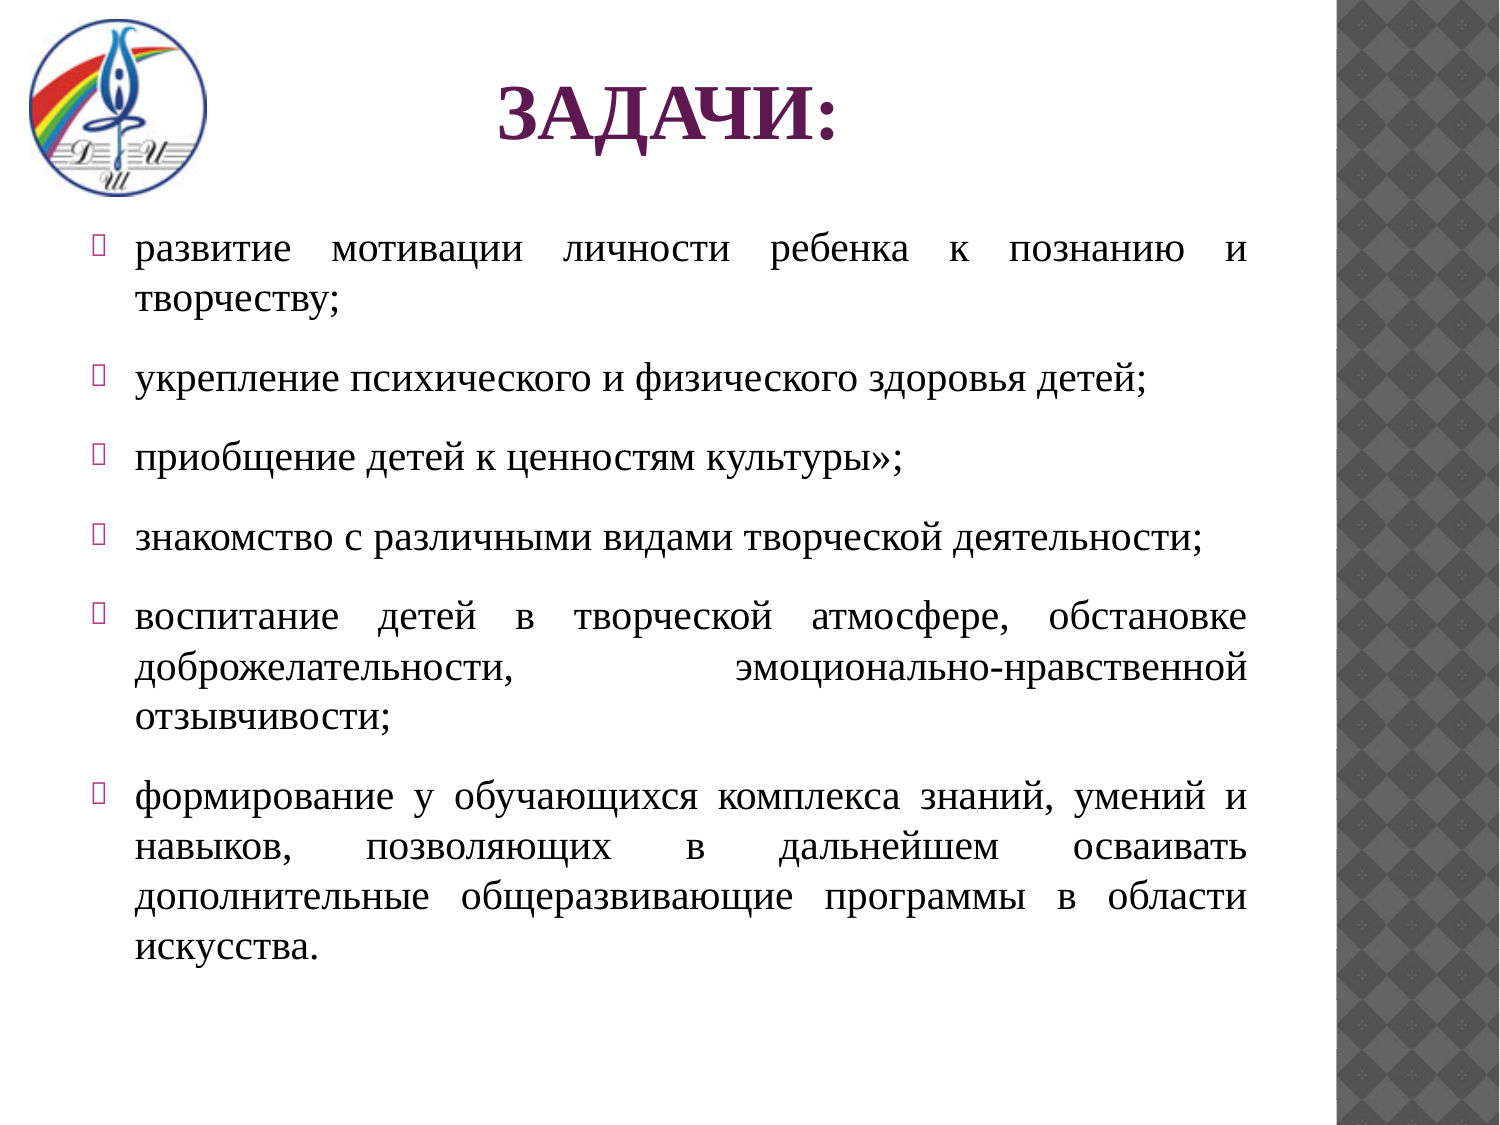

# ЗАДАЧИ:
развитие мотивации личности ребенка к познанию и творчеству;
укрепление психического и физического здоровья детей;
приобщение детей к ценностям культуры»;
знакомство с различными видами творческой деятельности;
воспитание детей в творческой атмосфере, обстановке доброжелательности, эмоционально-нравственной отзывчивости;
формирование у обучающихся комплекса знаний, умений и навыков, позволяющих в дальнейшем осваивать дополнительные общеразвивающие программы в области искусства.